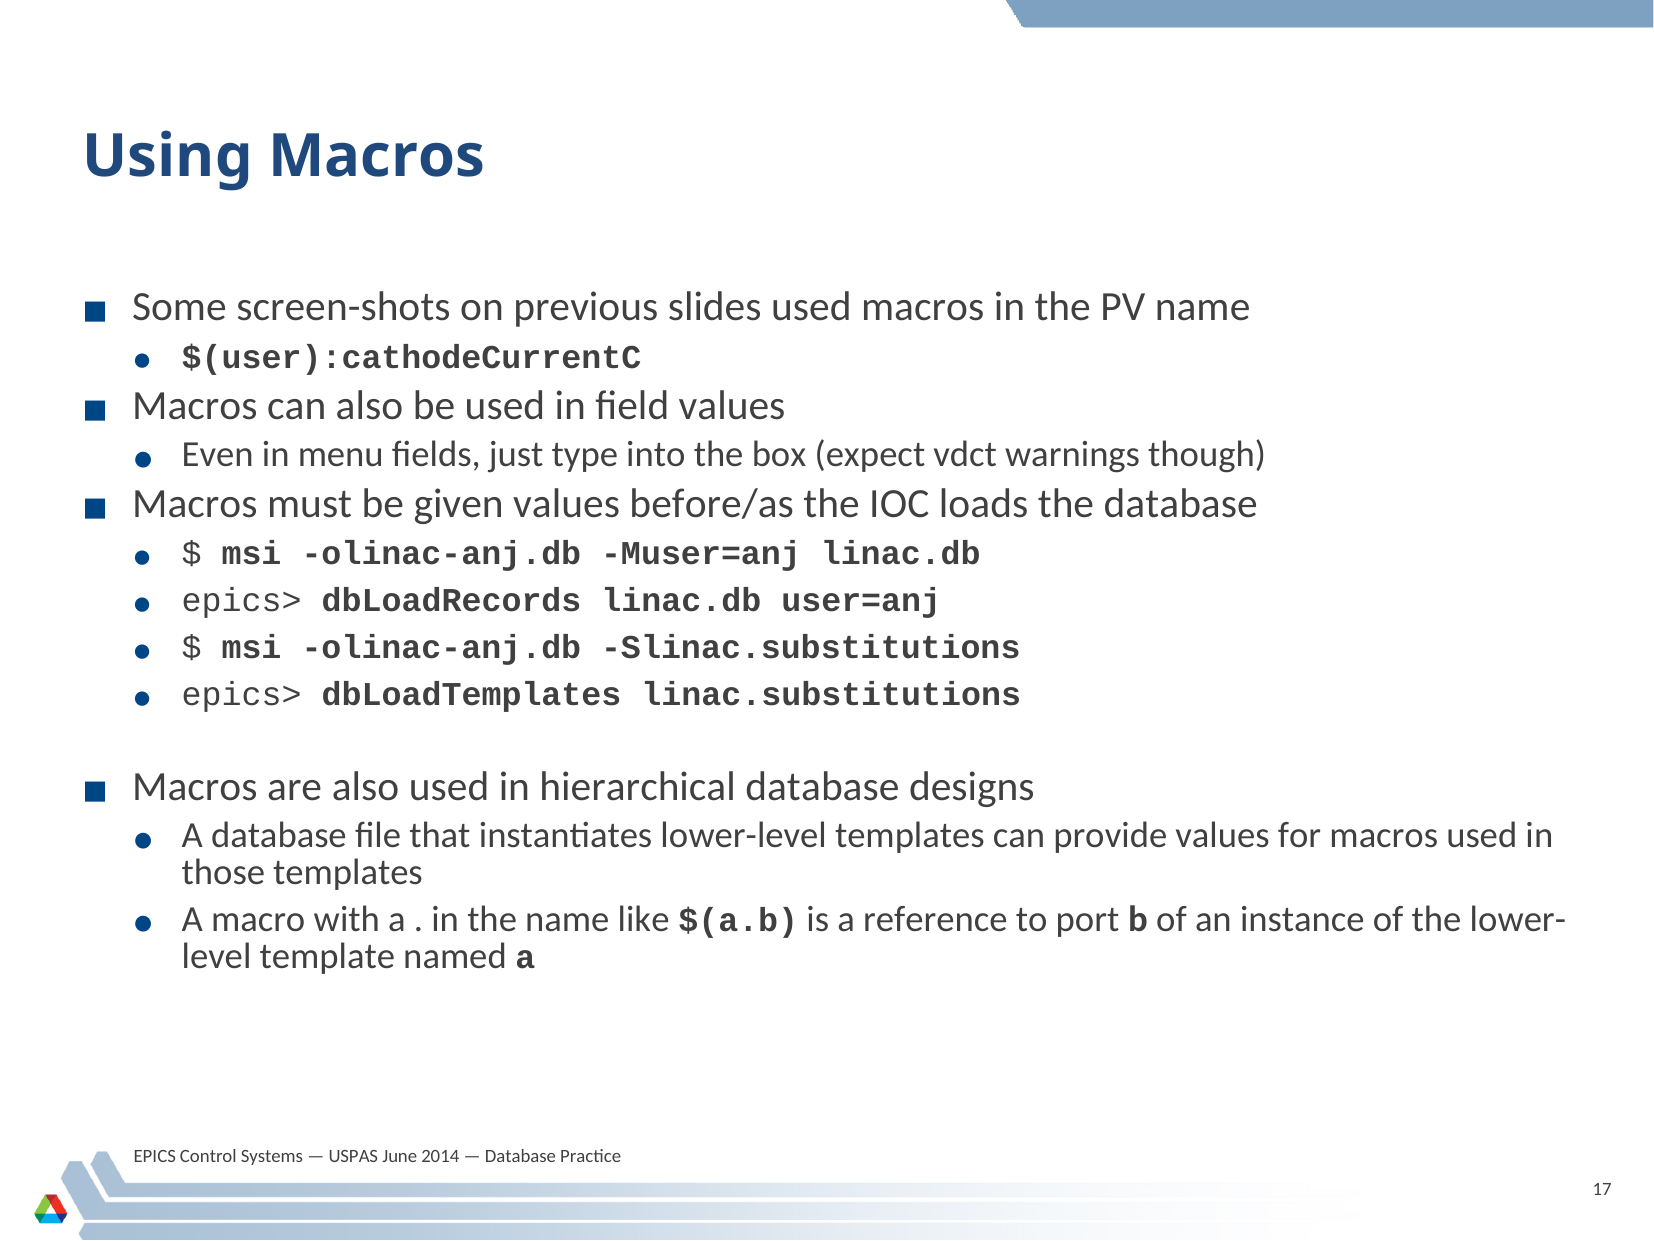

# Using Macros
Some screen-shots on previous slides used macros in the PV name
$(user):cathodeCurrentC
Macros can also be used in field values
Even in menu fields, just type into the box (expect vdct warnings though)
Macros must be given values before/as the IOC loads the database
$ msi -olinac-anj.db -Muser=anj linac.db
epics> dbLoadRecords linac.db user=anj
$ msi -olinac-anj.db -Slinac.substitutions
epics> dbLoadTemplates linac.substitutions
Macros are also used in hierarchical database designs
A database file that instantiates lower-level templates can provide values for macros used in those templates
A macro with a . in the name like $(a.b) is a reference to port b of an instance of the lower-level template named a
EPICS Control Systems — USPAS June 2014 — Database Practice
17